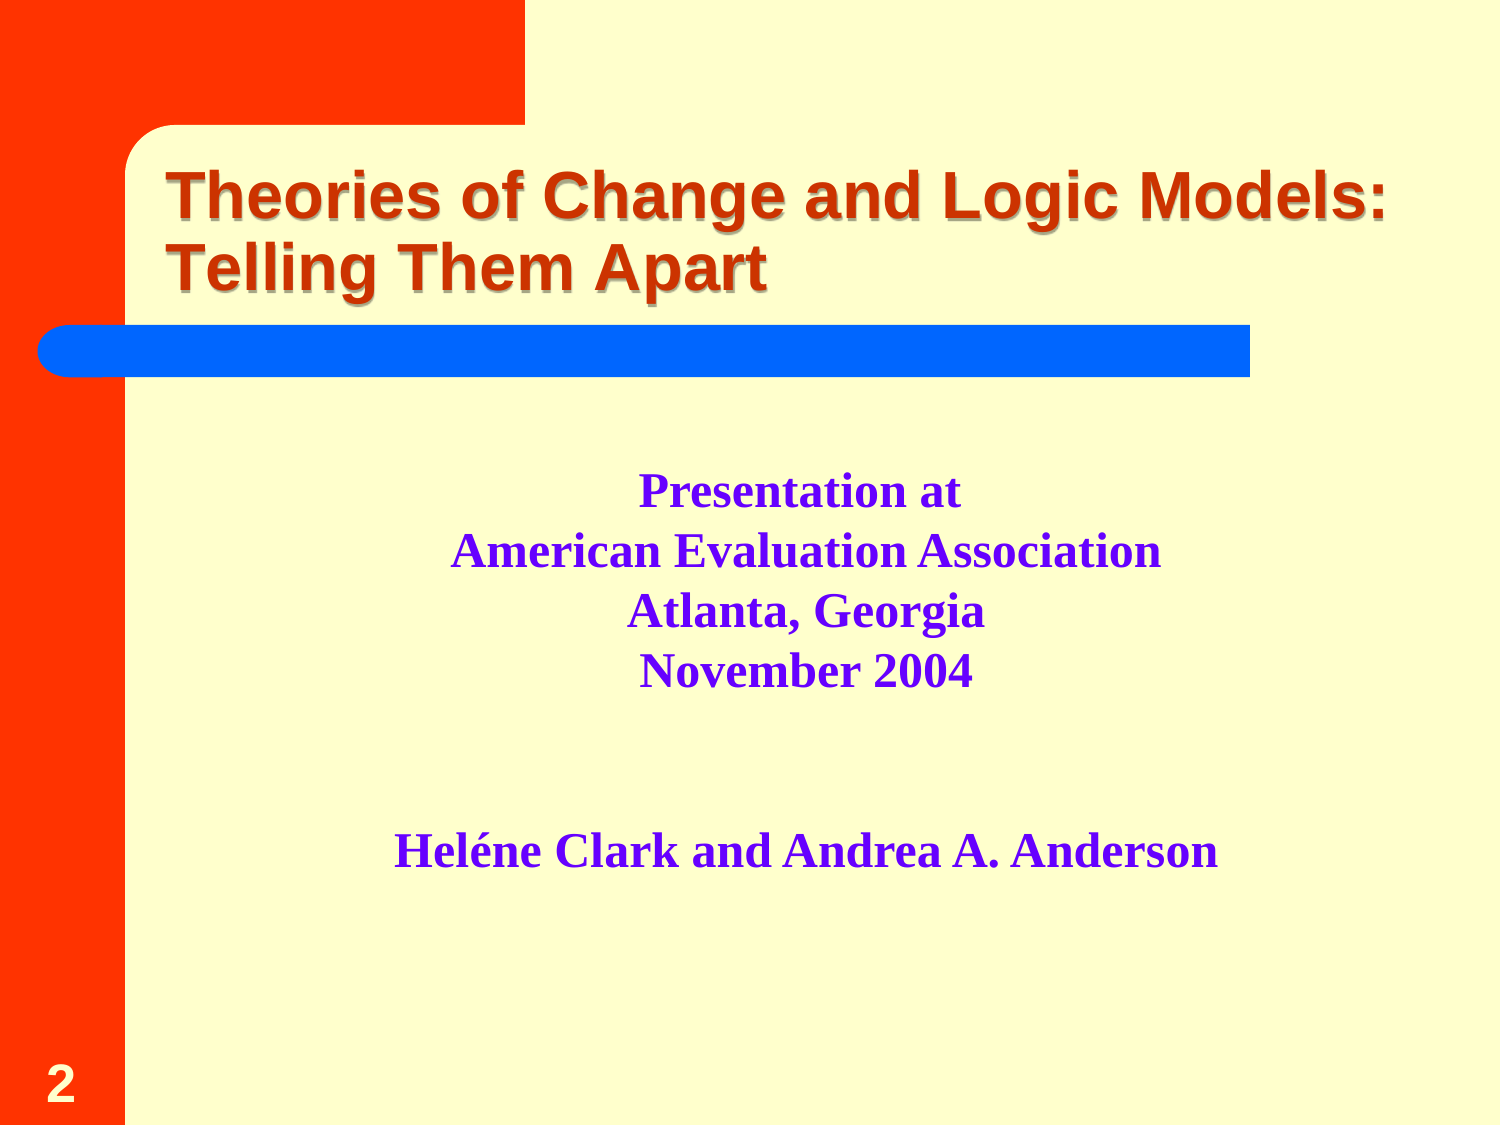

# Theories of Change and Logic Models: Telling Them Apart
Presentation at
American Evaluation Association
Atlanta, Georgia
November 2004
Heléne Clark and Andrea A. Anderson